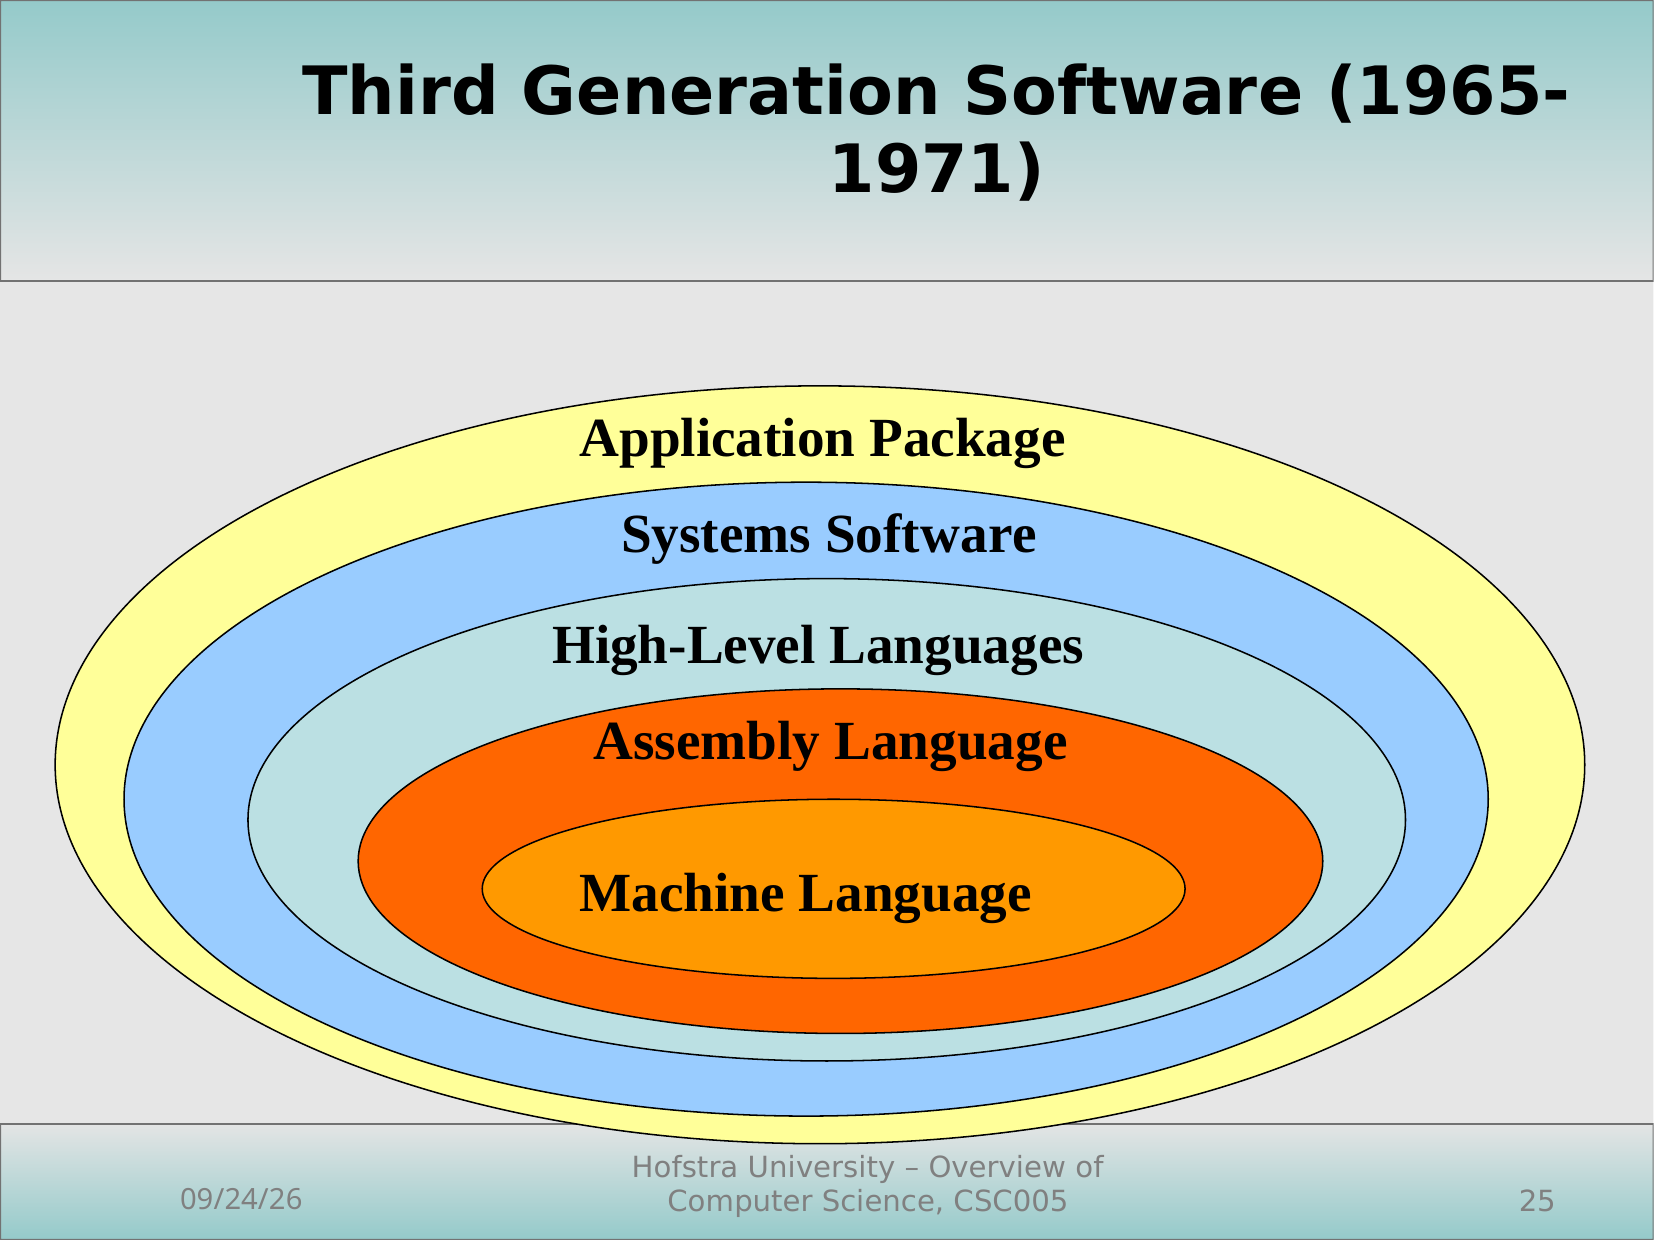

# Third Generation Software (1965-1971)
Application Package
Systems Software
High-Level Languages
Assembly Language
Machine Language
25